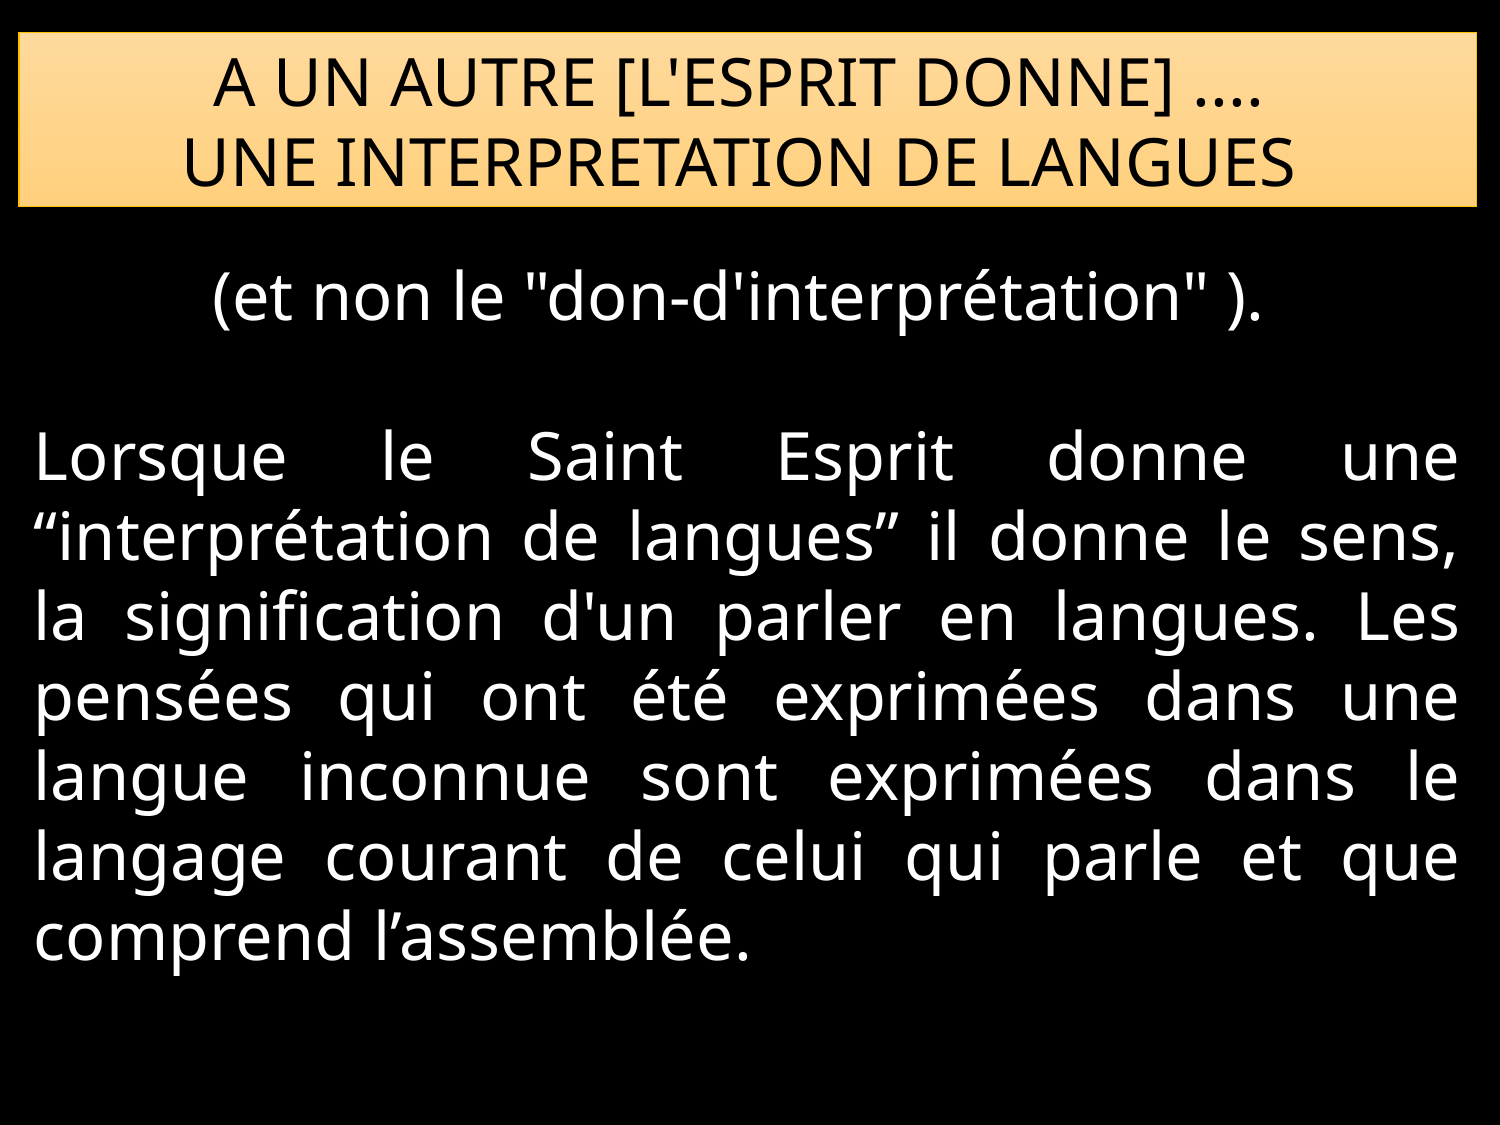

A UN AUTRE [L'ESPRIT DONNE] ....
UNE INTERPRETATION DE LANGUES
(et non le "don-d'interprétation" ).
Lorsque le Saint Esprit donne une “interprétation de langues” il donne le sens, la signification d'un parler en langues. Les pensées qui ont été exprimées dans une langue inconnue sont exprimées dans le langage courant de celui qui parle et que comprend l’assemblée.